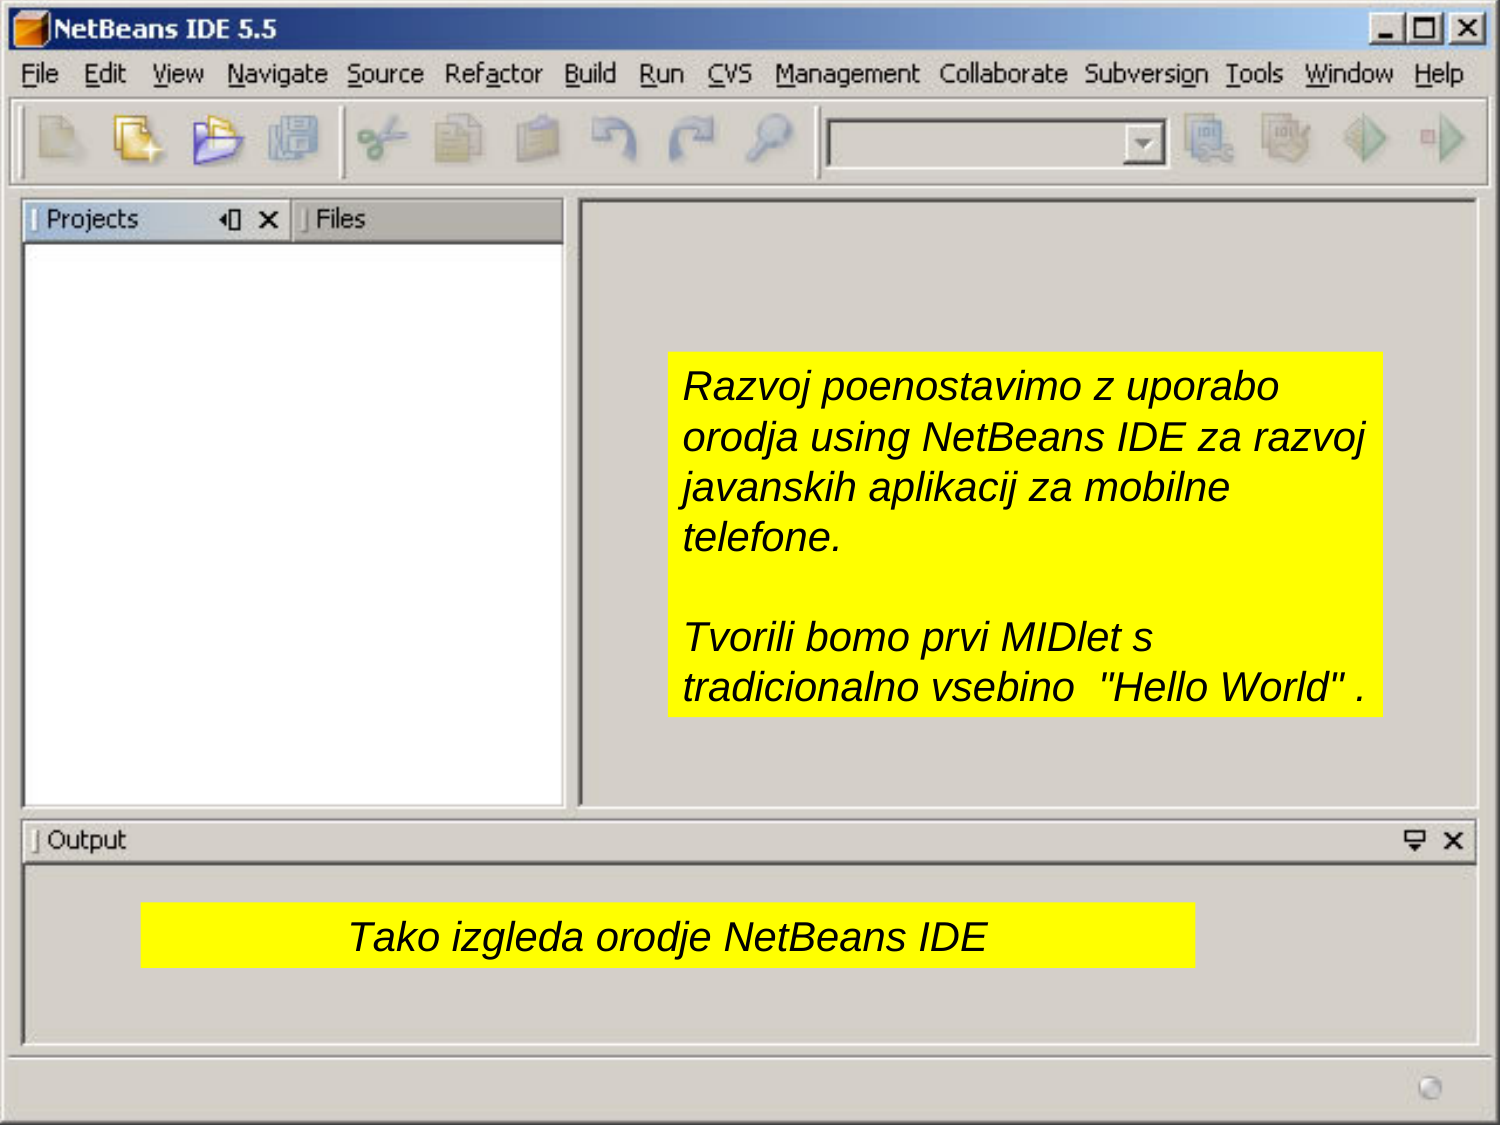

#
Razvoj poenostavimo z uporabo orodja using NetBeans IDE za razvoj javanskih aplikacij za mobilne telefone.
Tvorili bomo prvi MIDlet s tradicionalno vsebino "Hello World" .
Tako izgleda orodje NetBeans IDE